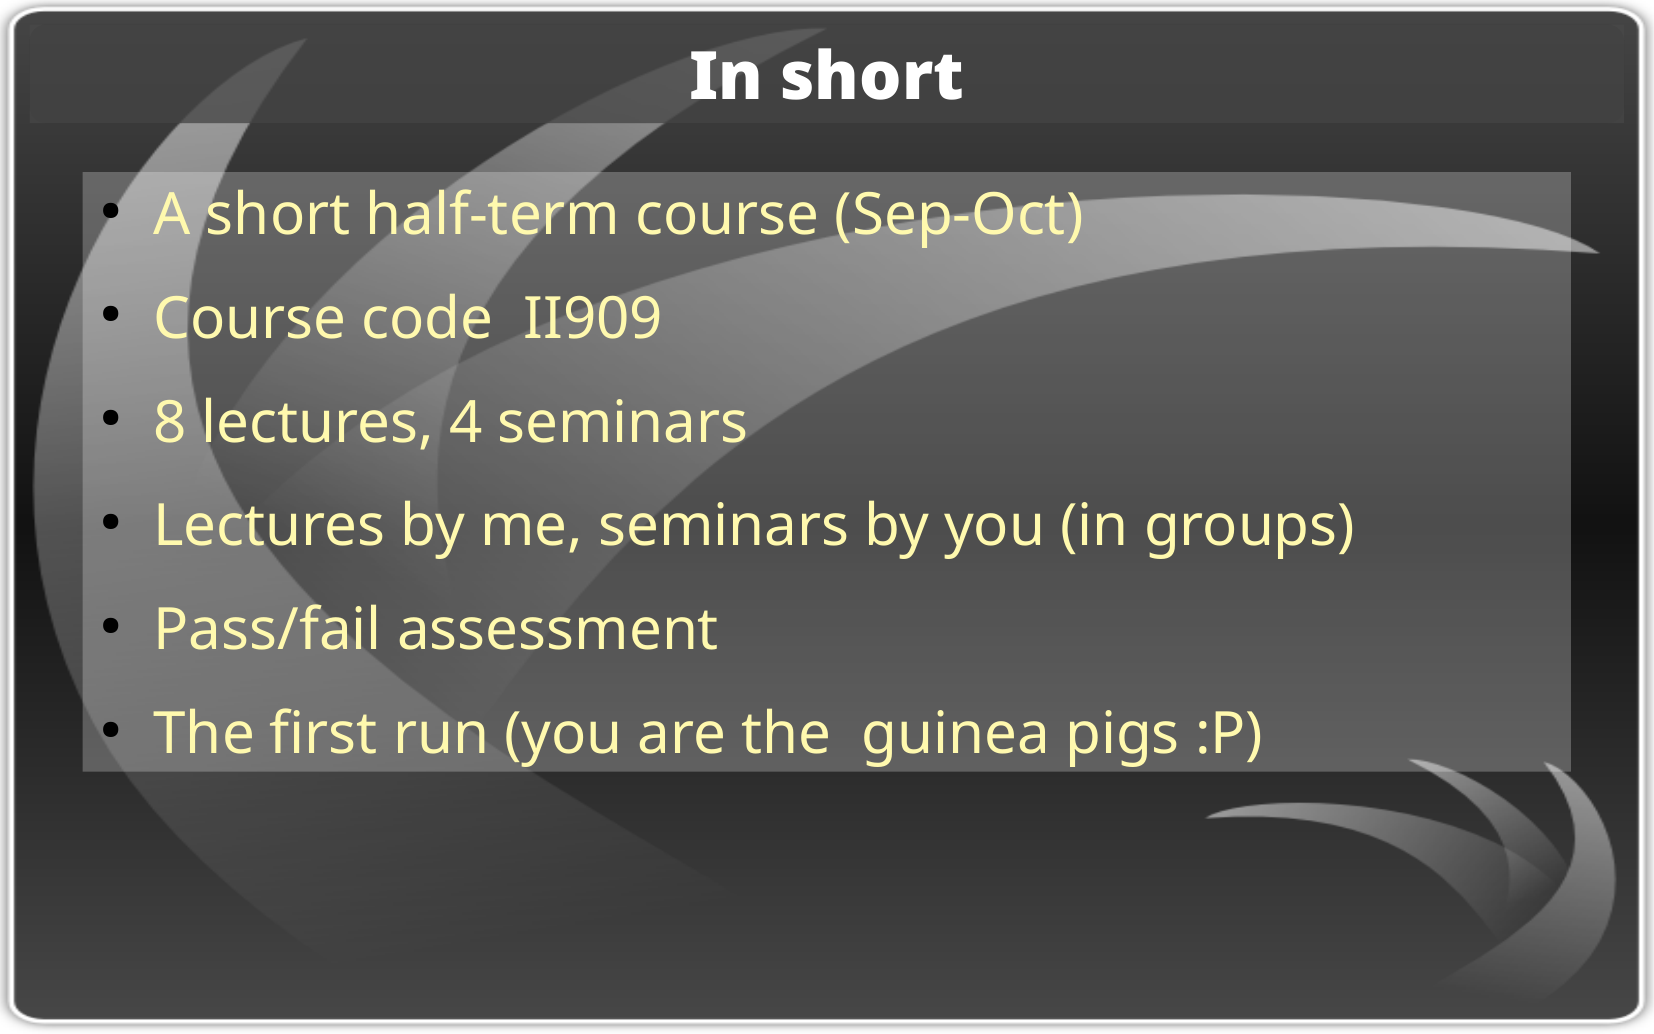

# In short
A short half-term course (Sep-Oct)
Course code II909
8 lectures, 4 seminars
Lectures by me, seminars by you (in groups)
Pass/fail assessment
The first run (you are the guinea pigs :P)